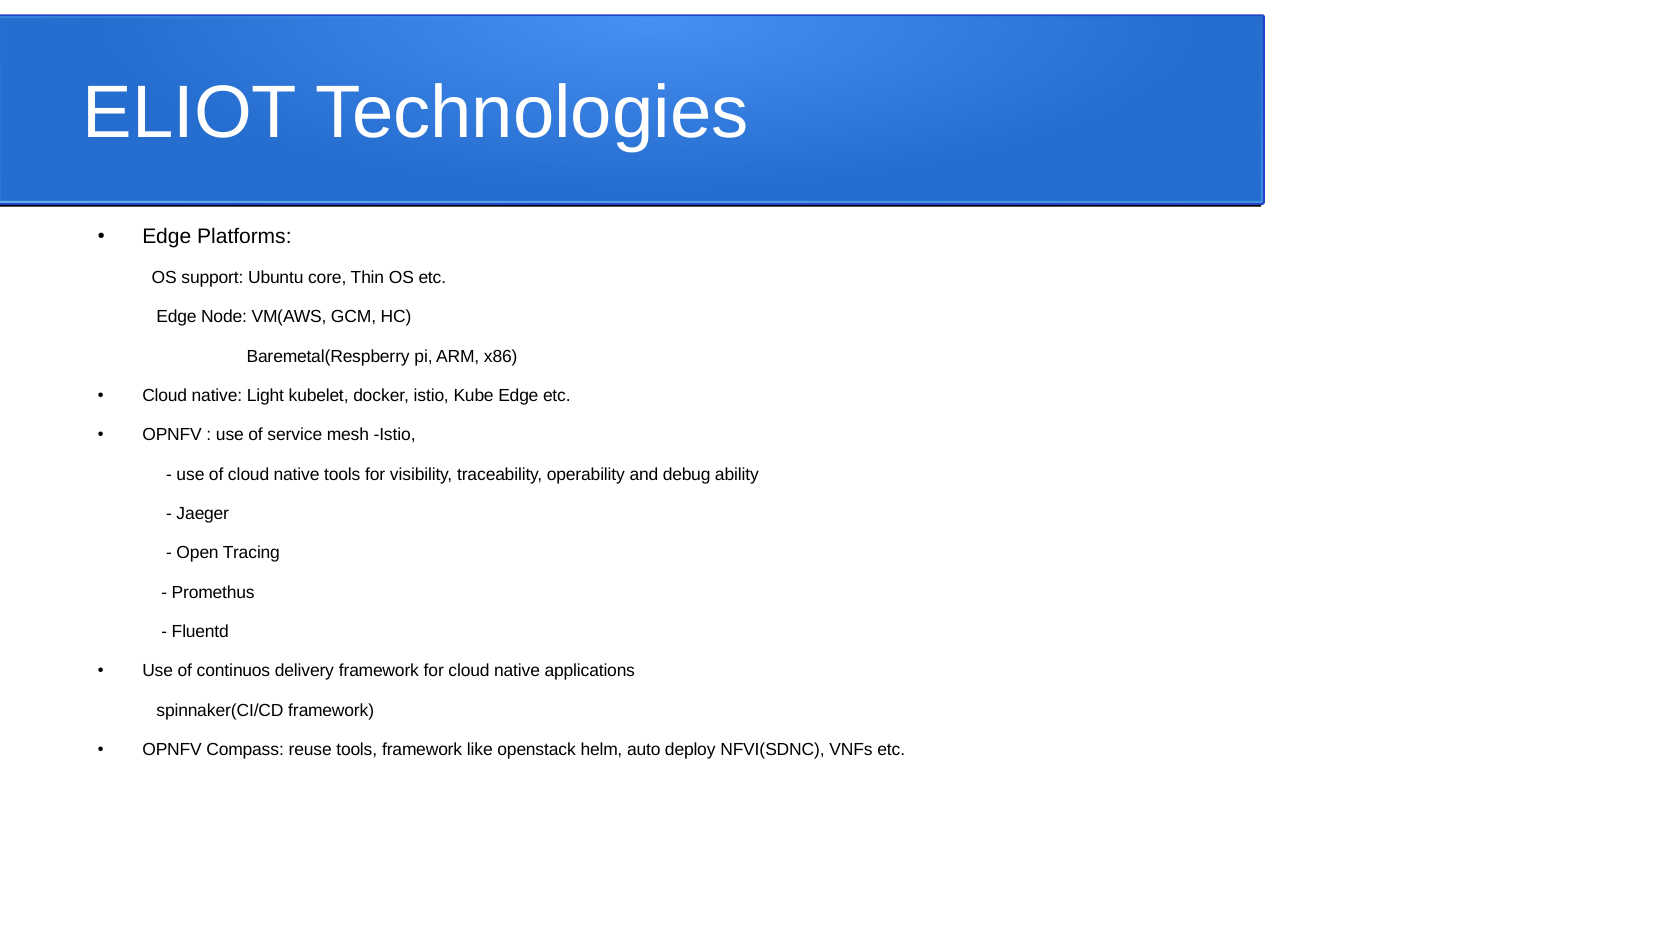

# ELIOT Technologies
Edge Platforms:
 OS support: Ubuntu core, Thin OS etc.
 Edge Node: VM(AWS, GCM, HC)
 Baremetal(Respberry pi, ARM, x86)
Cloud native: Light kubelet, docker, istio, Kube Edge etc.
OPNFV : use of service mesh -Istio,
 - use of cloud native tools for visibility, traceability, operability and debug ability
 - Jaeger
 - Open Tracing
 - Promethus
 - Fluentd
Use of continuos delivery framework for cloud native applications
 spinnaker(CI/CD framework)
OPNFV Compass: reuse tools, framework like openstack helm, auto deploy NFVI(SDNC), VNFs etc.